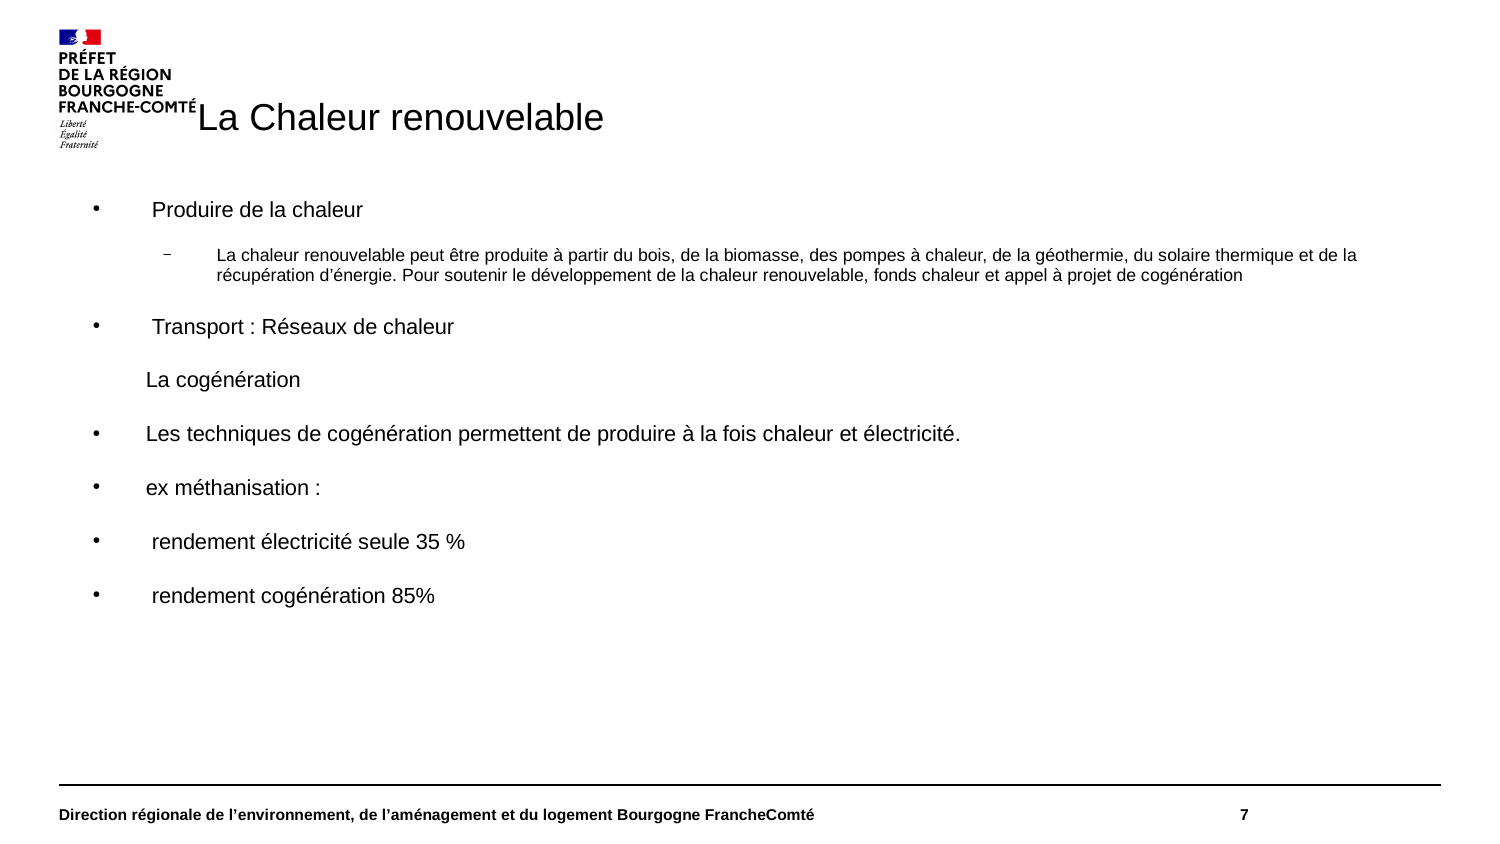

# La Chaleur renouvelable
 Produire de la chaleur
La chaleur renouvelable peut être produite à partir du bois, de la biomasse, des pompes à chaleur, de la géothermie, du solaire thermique et de la récupération d’énergie. Pour soutenir le développement de la chaleur renouvelable, fonds chaleur et appel à projet de cogénération
 Transport : Réseaux de chaleur
La cogénération
Les techniques de cogénération permettent de produire à la fois chaleur et électricité.
ex méthanisation :
 rendement électricité seule 35 %
 rendement cogénération 85%
Direction régionale de l’environnement, de l’aménagement et du logement Auvergne-Rhône-Alpes
7